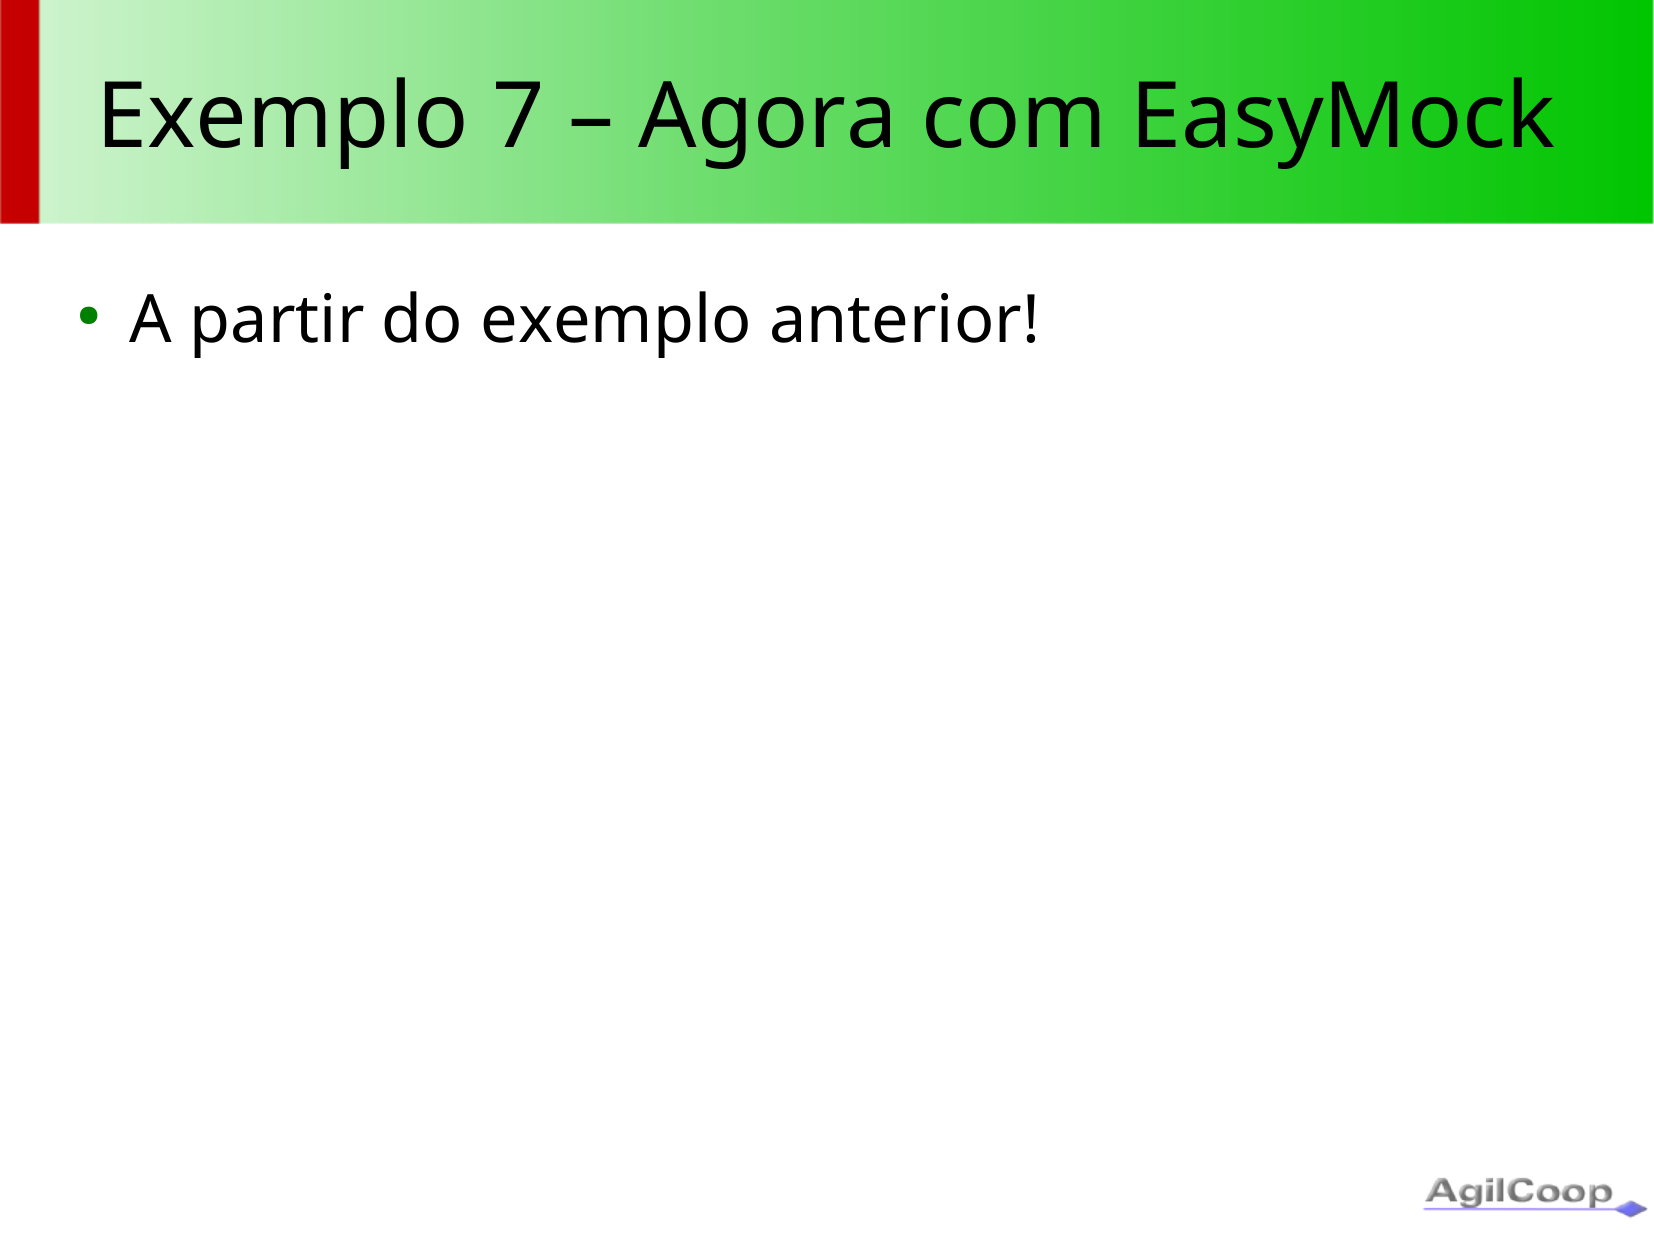

# Exemplo 7 – Agora com EasyMock
A partir do exemplo anterior!